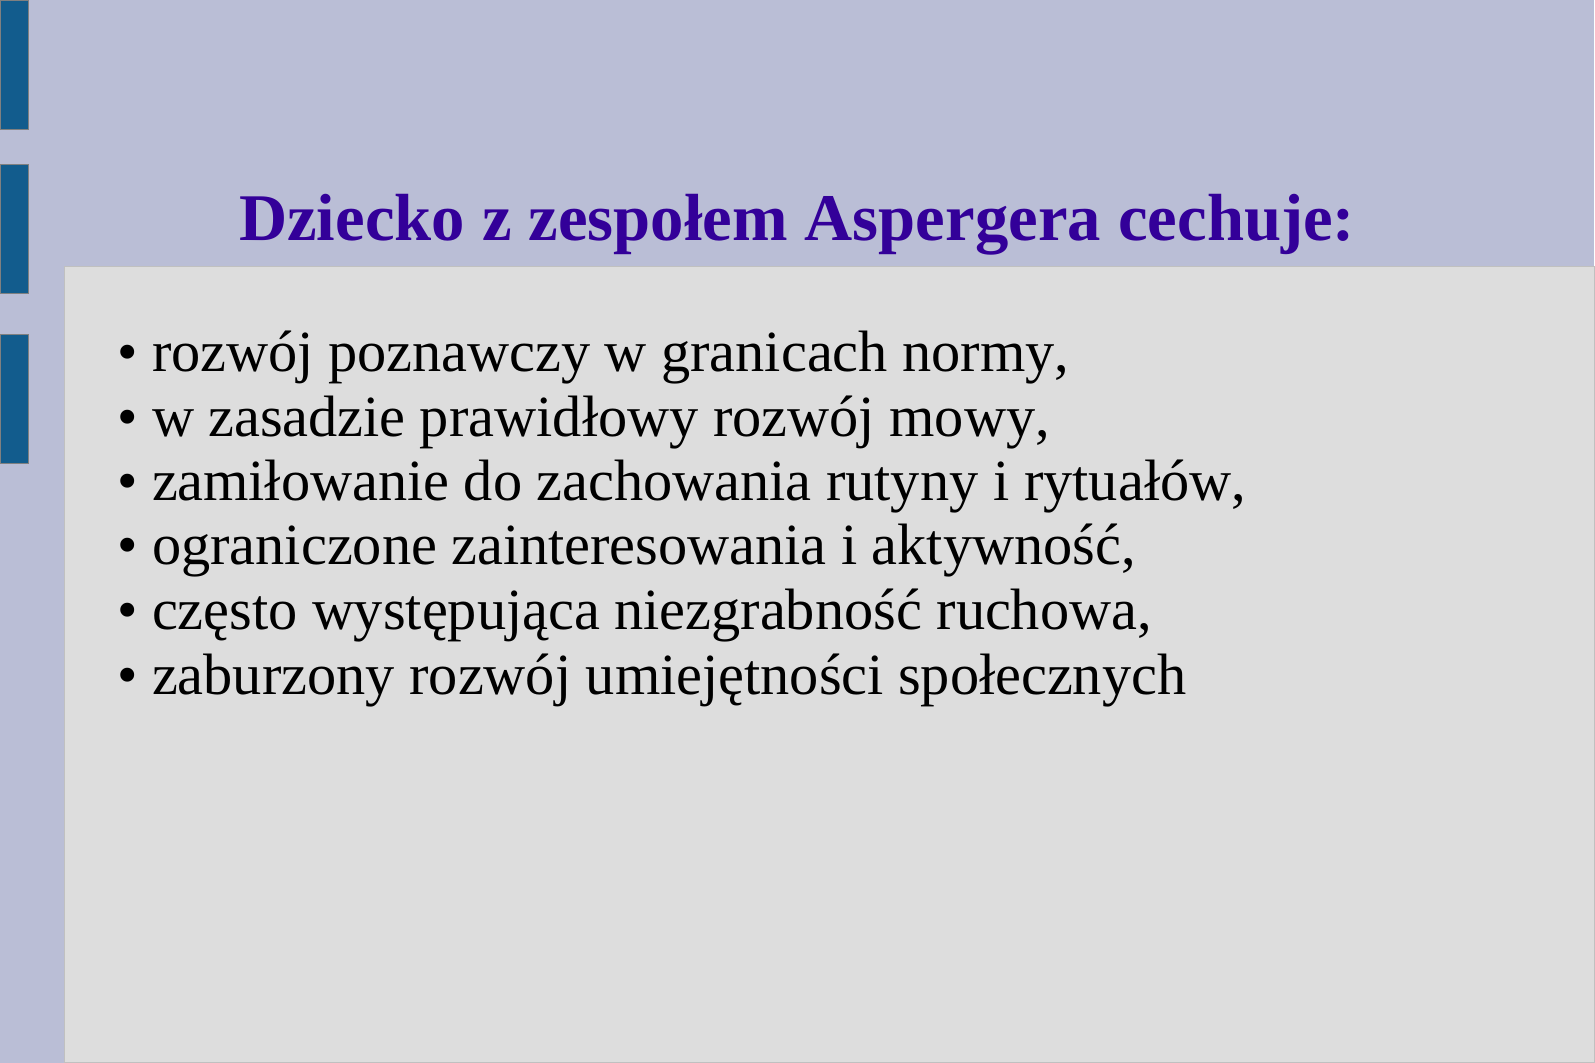

#
Dziecko z zespołem Aspergera cechuje:
• rozwój poznawczy w granicach normy,
• w zasadzie prawidłowy rozwój mowy,
• zamiłowanie do zachowania rutyny i rytuałów,
• ograniczone zainteresowania i aktywność,
• często występująca niezgrabność ruchowa,
• zaburzony rozwój umiejętności społecznych